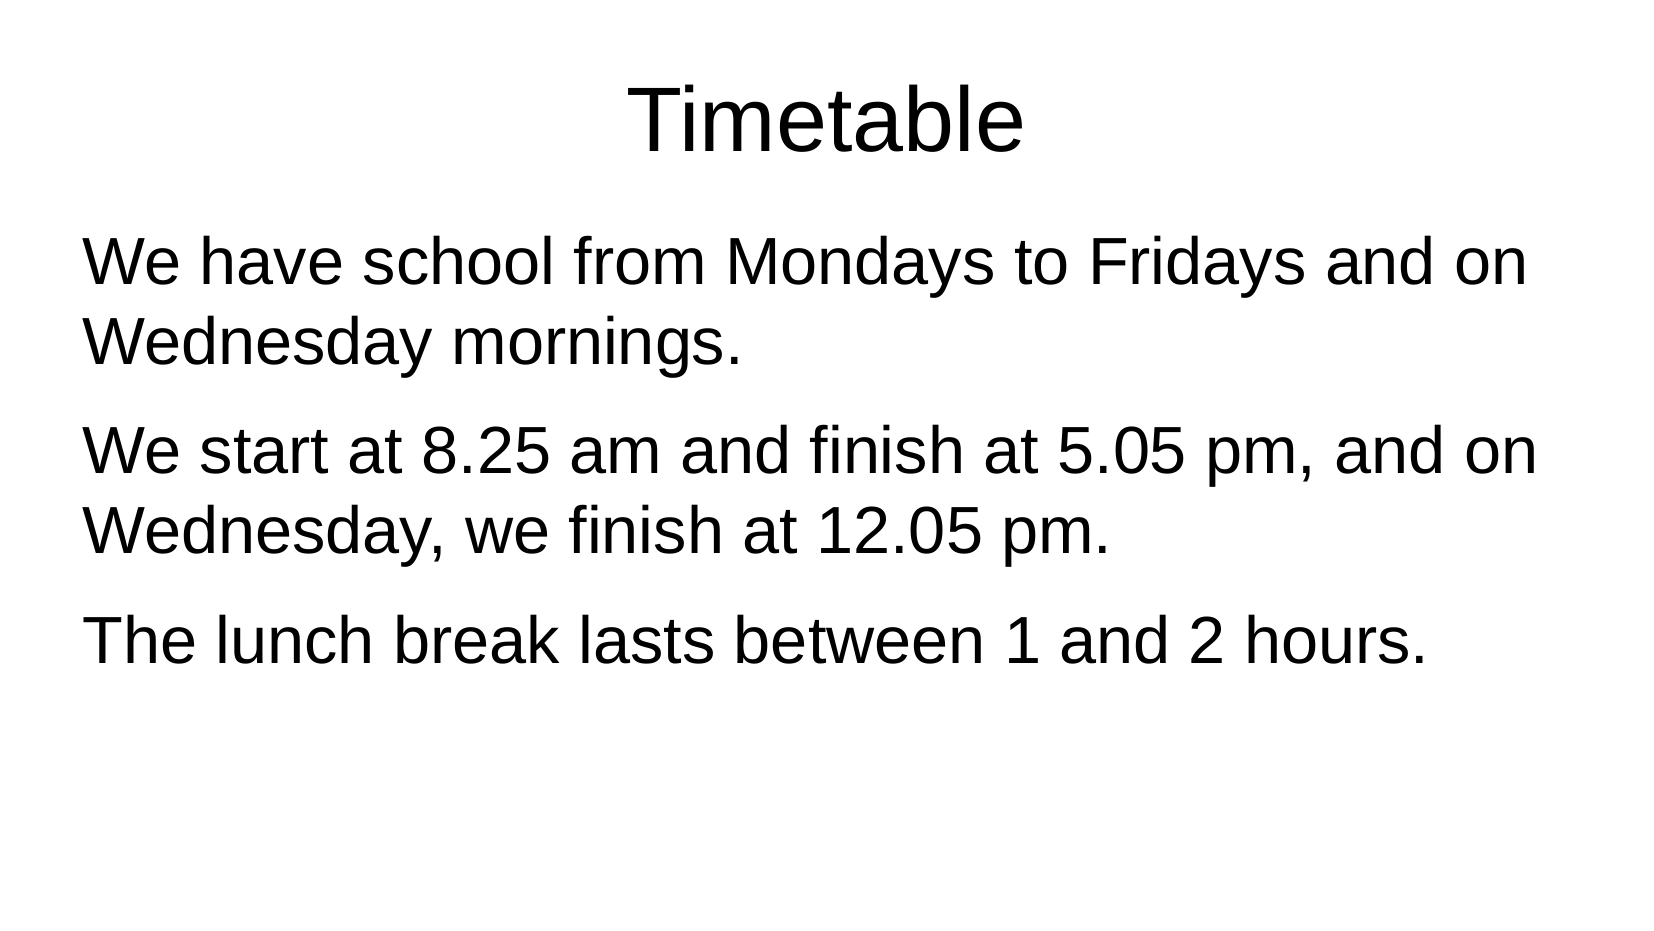

# Timetable
We have school from Mondays to Fridays and on Wednesday mornings.
We start at 8.25 am and finish at 5.05 pm, and on Wednesday, we finish at 12.05 pm.
The lunch break lasts between 1 and 2 hours.